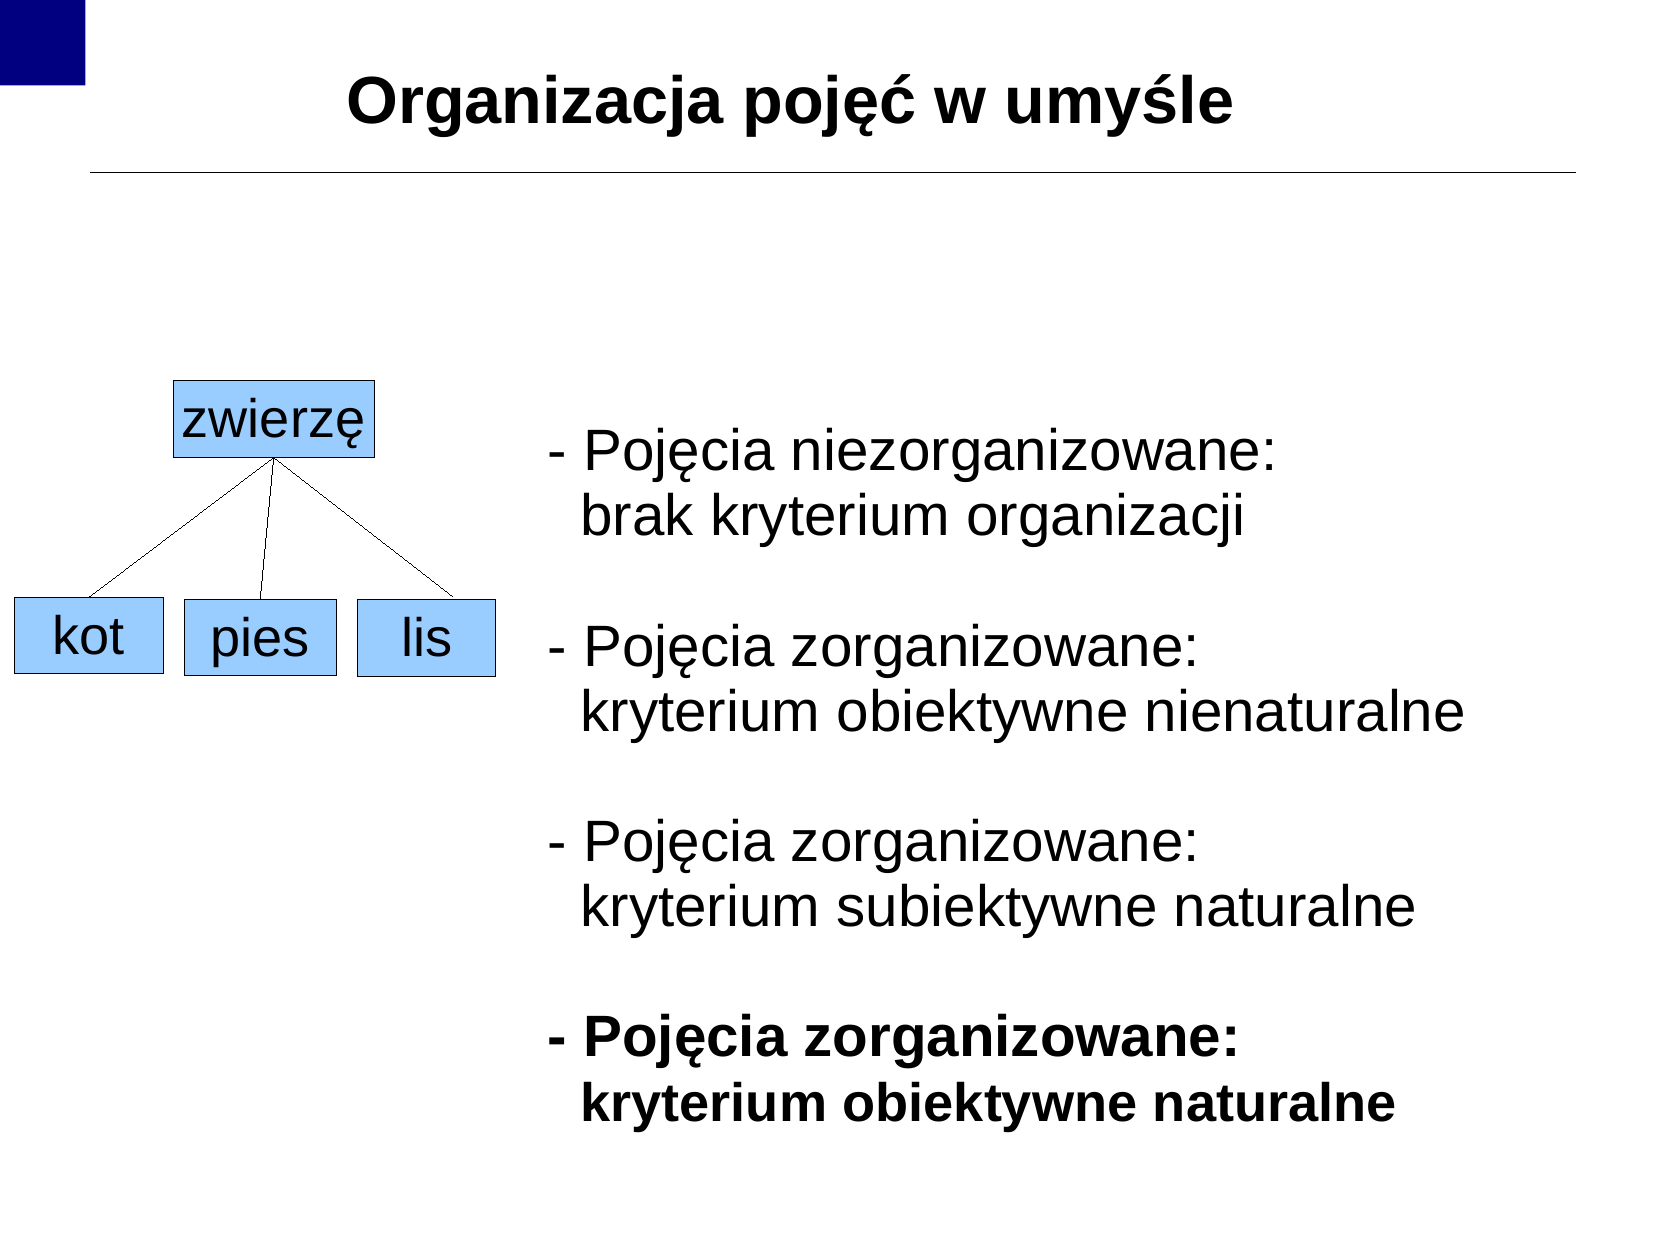

Organizacja pojęć w umyśle
zwierzę
- Pojęcia niezorganizowane:
 brak kryterium organizacji
- Pojęcia zorganizowane:
 kryterium obiektywne nienaturalne
- Pojęcia zorganizowane:
 kryterium subiektywne naturalne
- Pojęcia zorganizowane:
 kryterium obiektywne naturalne
kot
pies
lis